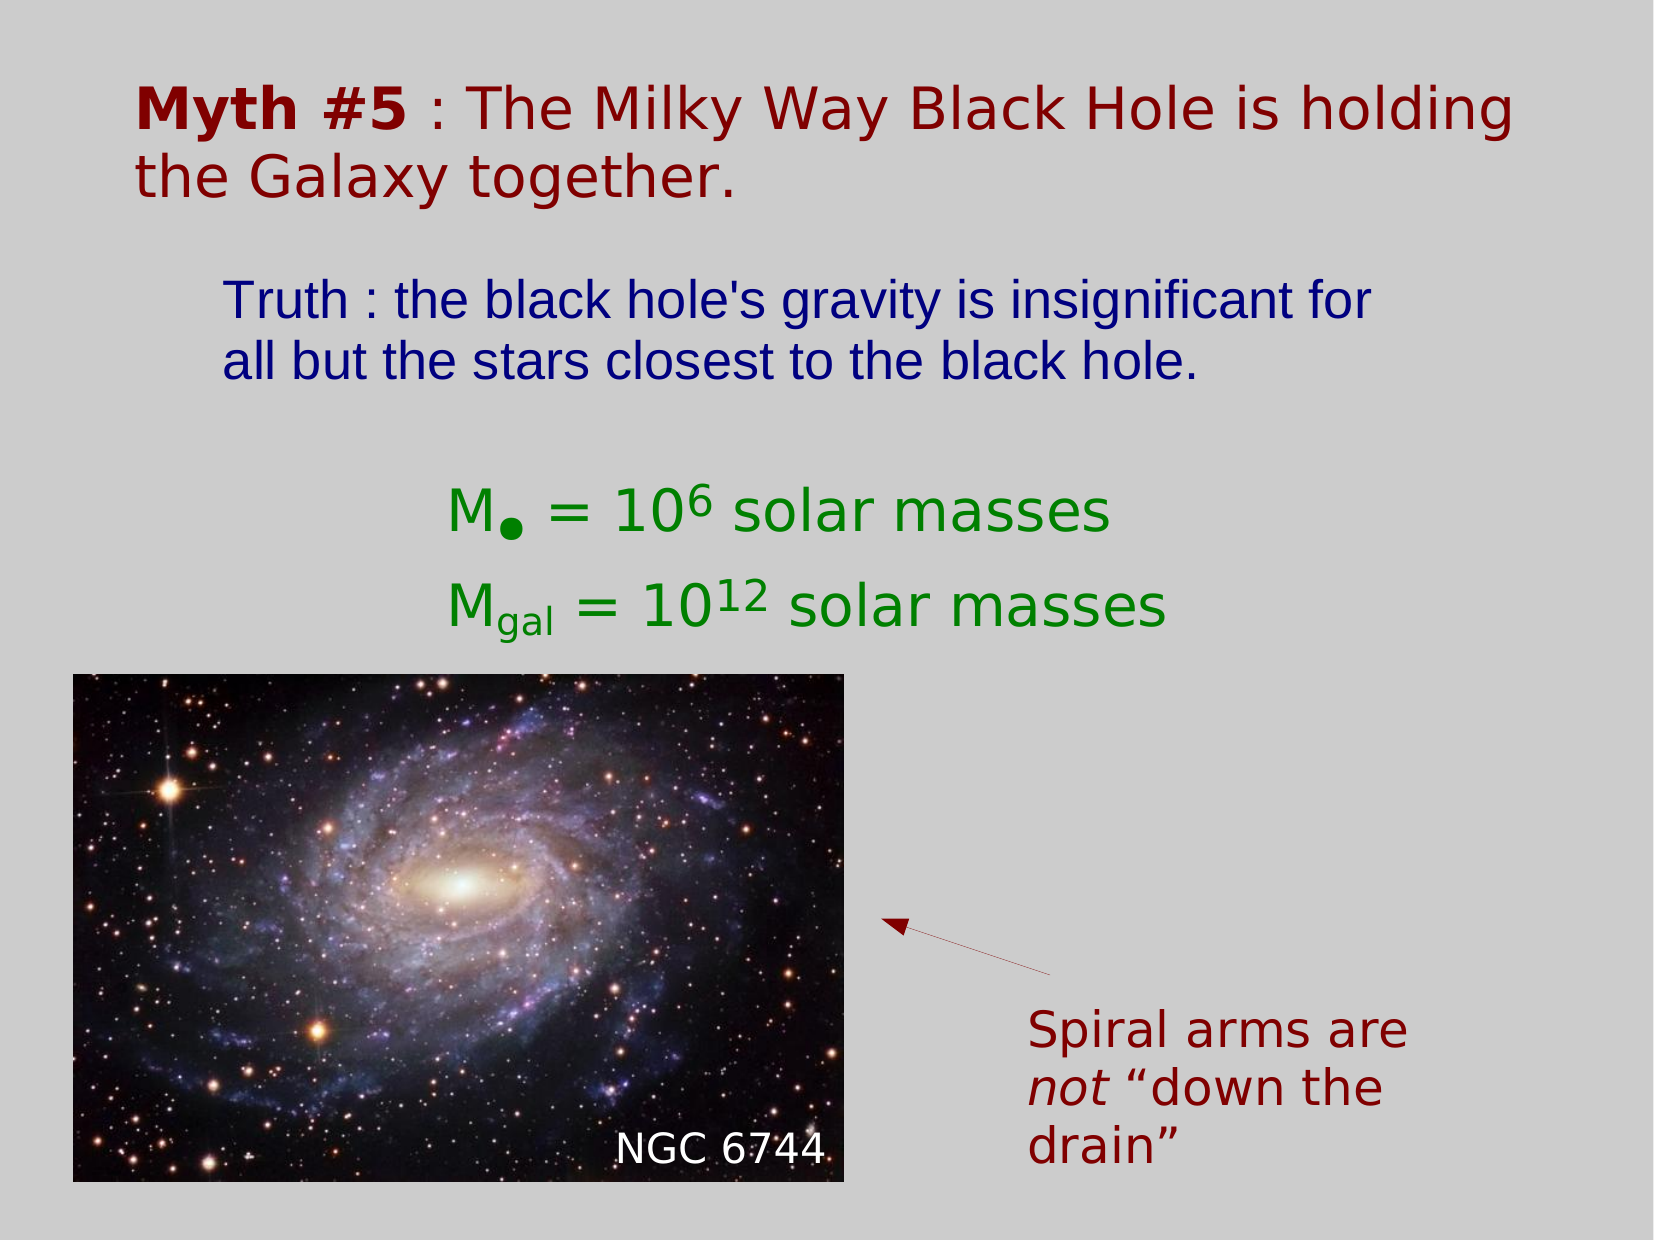

Myth #5 : The Milky Way Black Hole is holding the Galaxy together.
Truth : the black hole's gravity is insignificant for all but the stars closest to the black hole.
M● = 106 solar masses
Mgal = 1012 solar masses
Spiral arms are not “down the drain”
NGC 6744